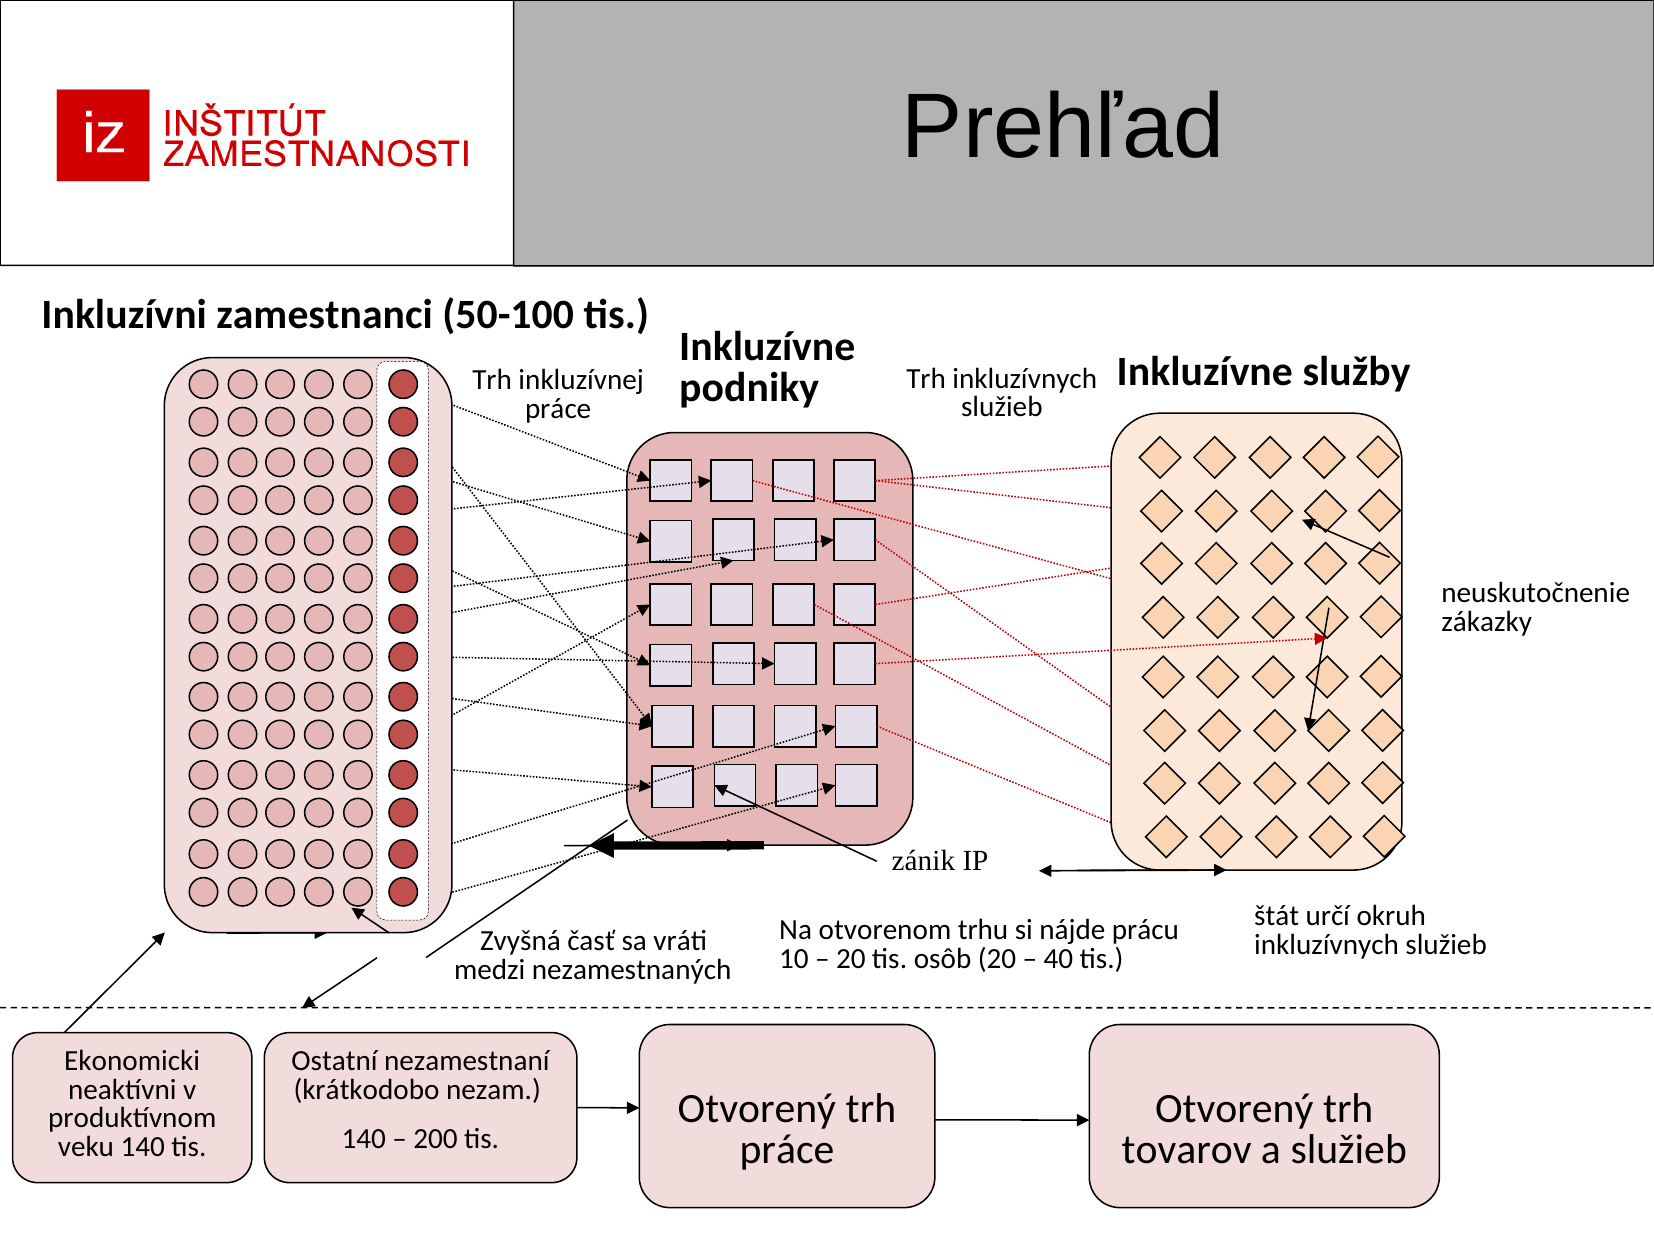

# Prehľad
Inkluzívni zamestnanci (50-100 tis.)
Inkluzívne podniky
Inkluzívne služby
Trh inkluzívnych služieb
Trh inkluzívnej práce
neuskutočnenie zákazky
zánik IP
štát určí okruh inkluzívnych služieb
Na otvorenom trhu si nájde prácu 10 – 20 tis. osôb (20 – 40 tis.)
 Zvyšná časť sa vráti medzi nezamestnaných
Otvorený trh práce
Otvorený trh tovarov a služieb
Ekonomicki neaktívni v produktívnom veku 140 tis.
Ostatní nezamestnaní (krátkodobo nezam.)
140 – 200 tis.